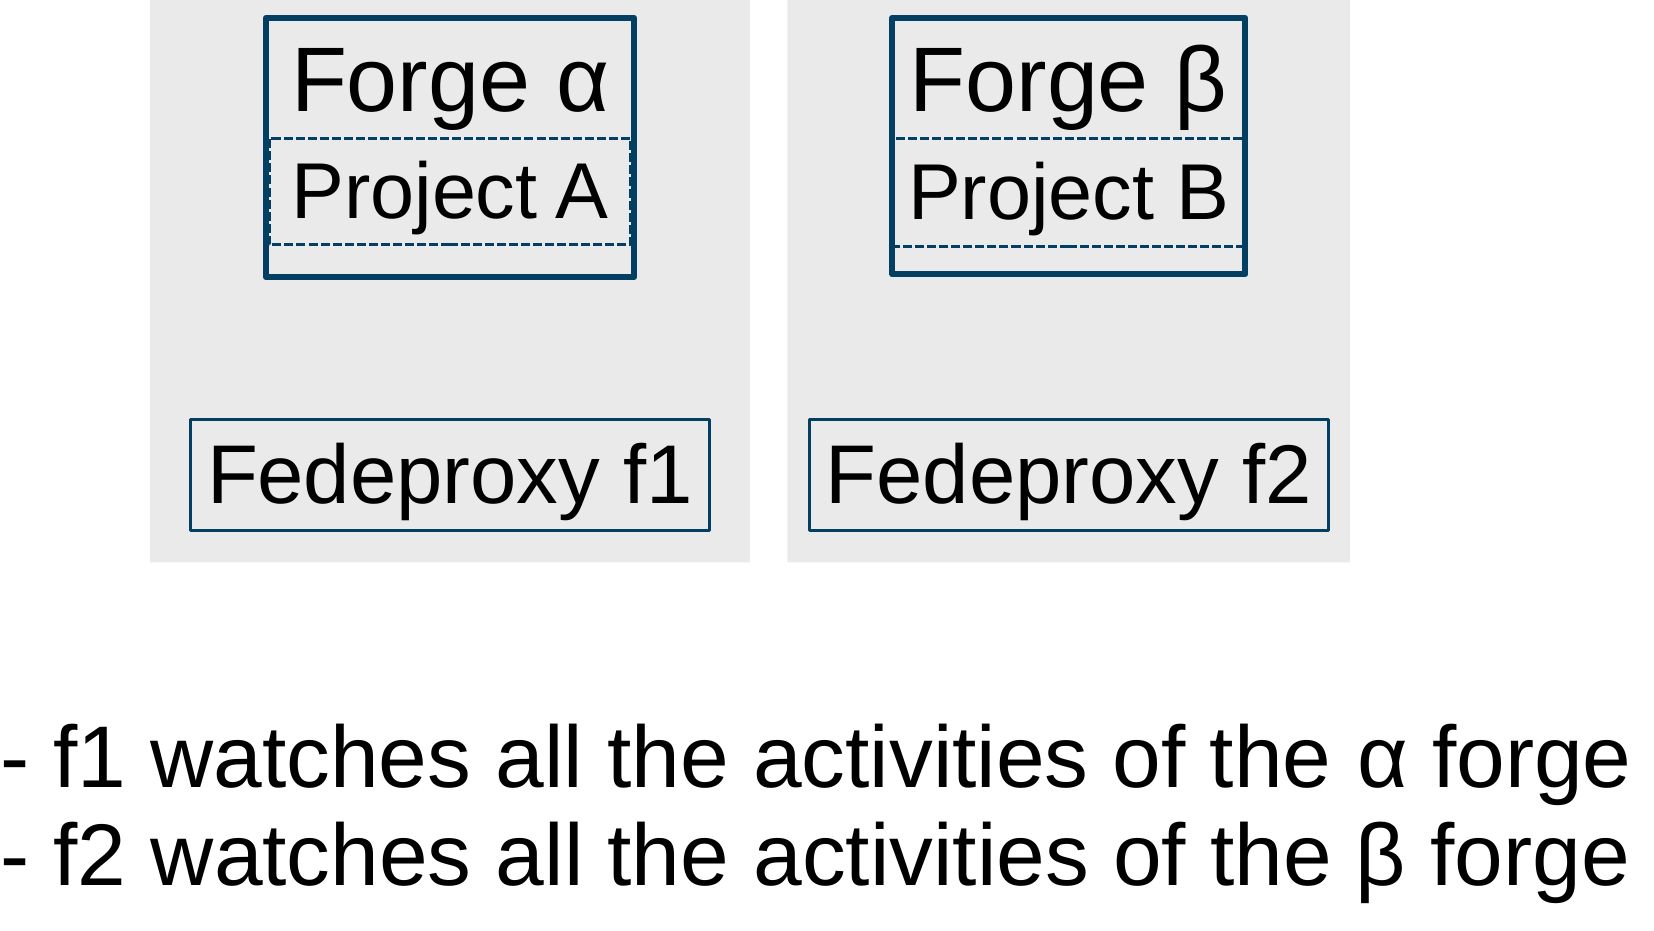

Forge α
Forge β
Project A
Project B
Fedeproxy f1
Fedeproxy f2
# - f1 watches all the activities of the α forge - f2 watches all the activities of the β forge